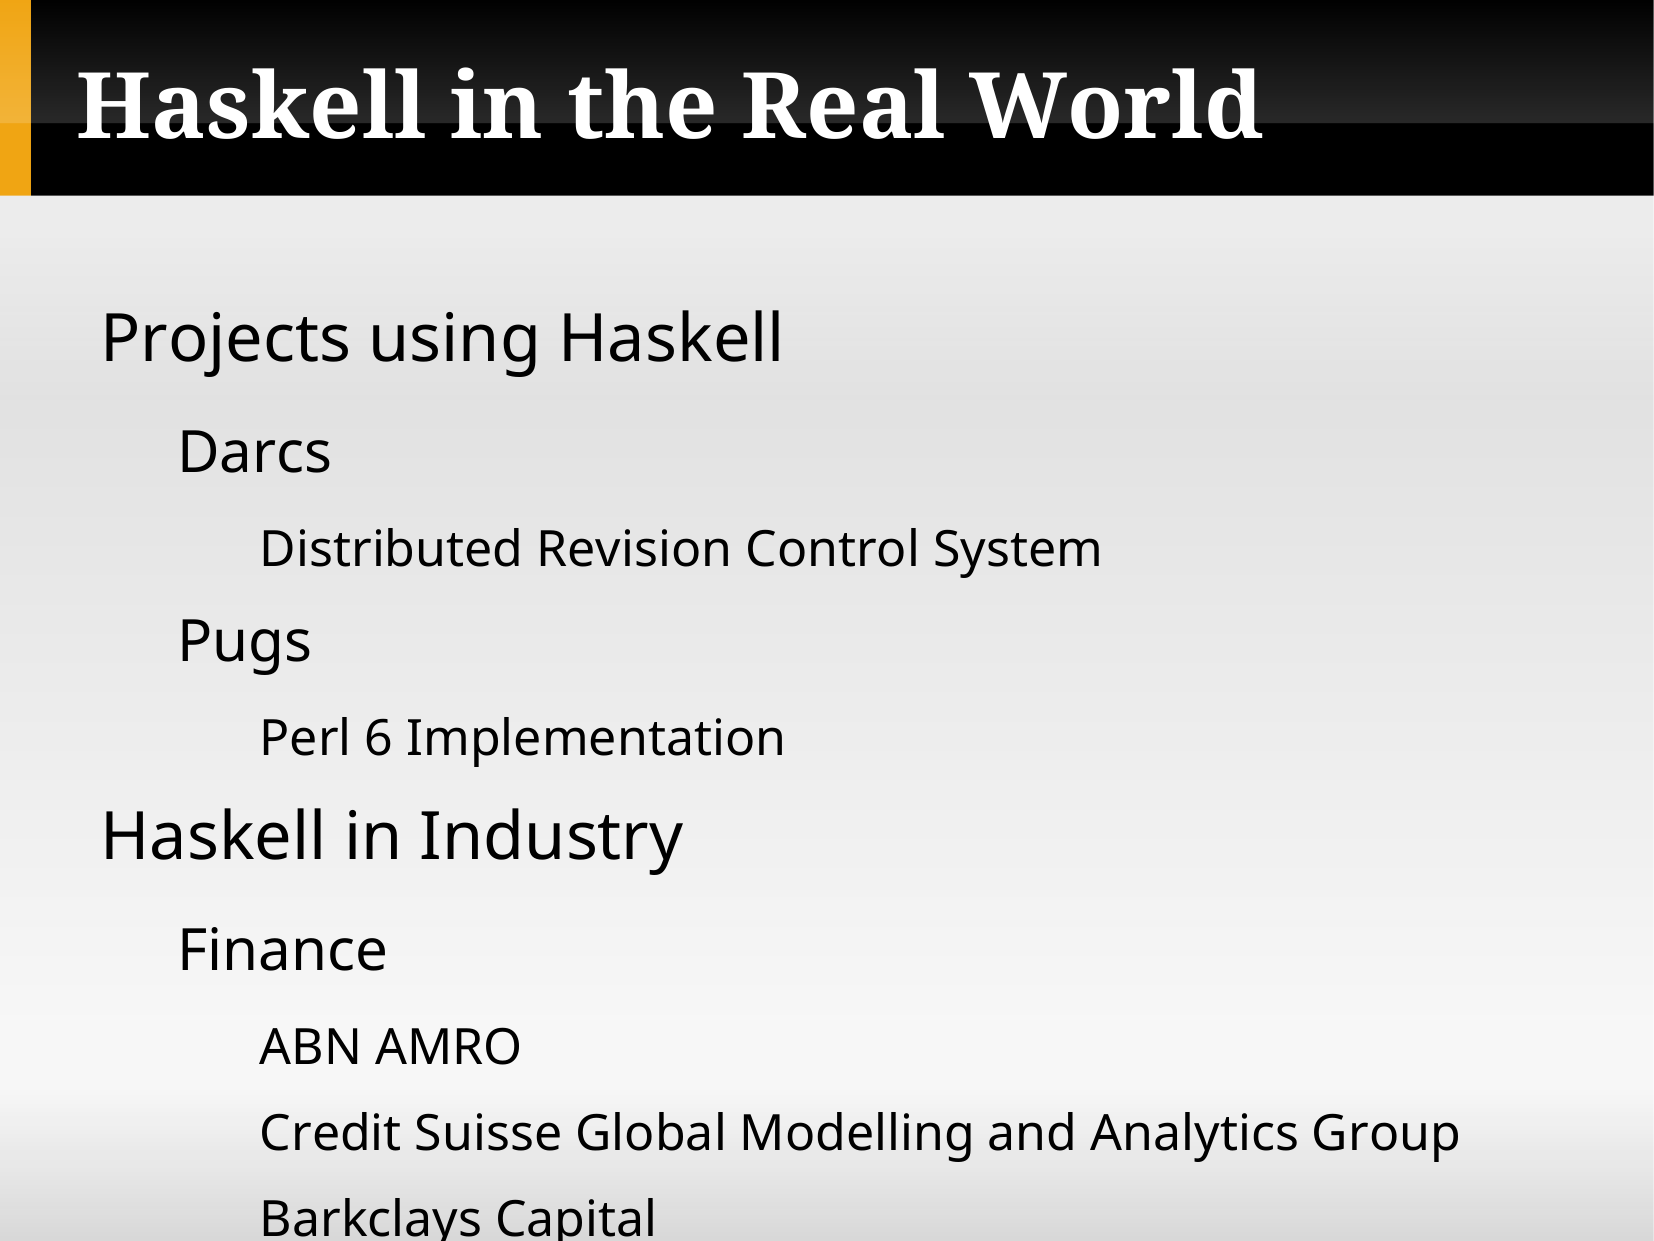

# Haskell in the Real World
Projects using Haskell
Darcs
Distributed Revision Control System
Pugs
Perl 6 Implementation
Haskell in Industry
Finance
ABN AMRO
Credit Suisse Global Modelling and Analytics Group
Barkclays Capital
Consulting
Galois Connections